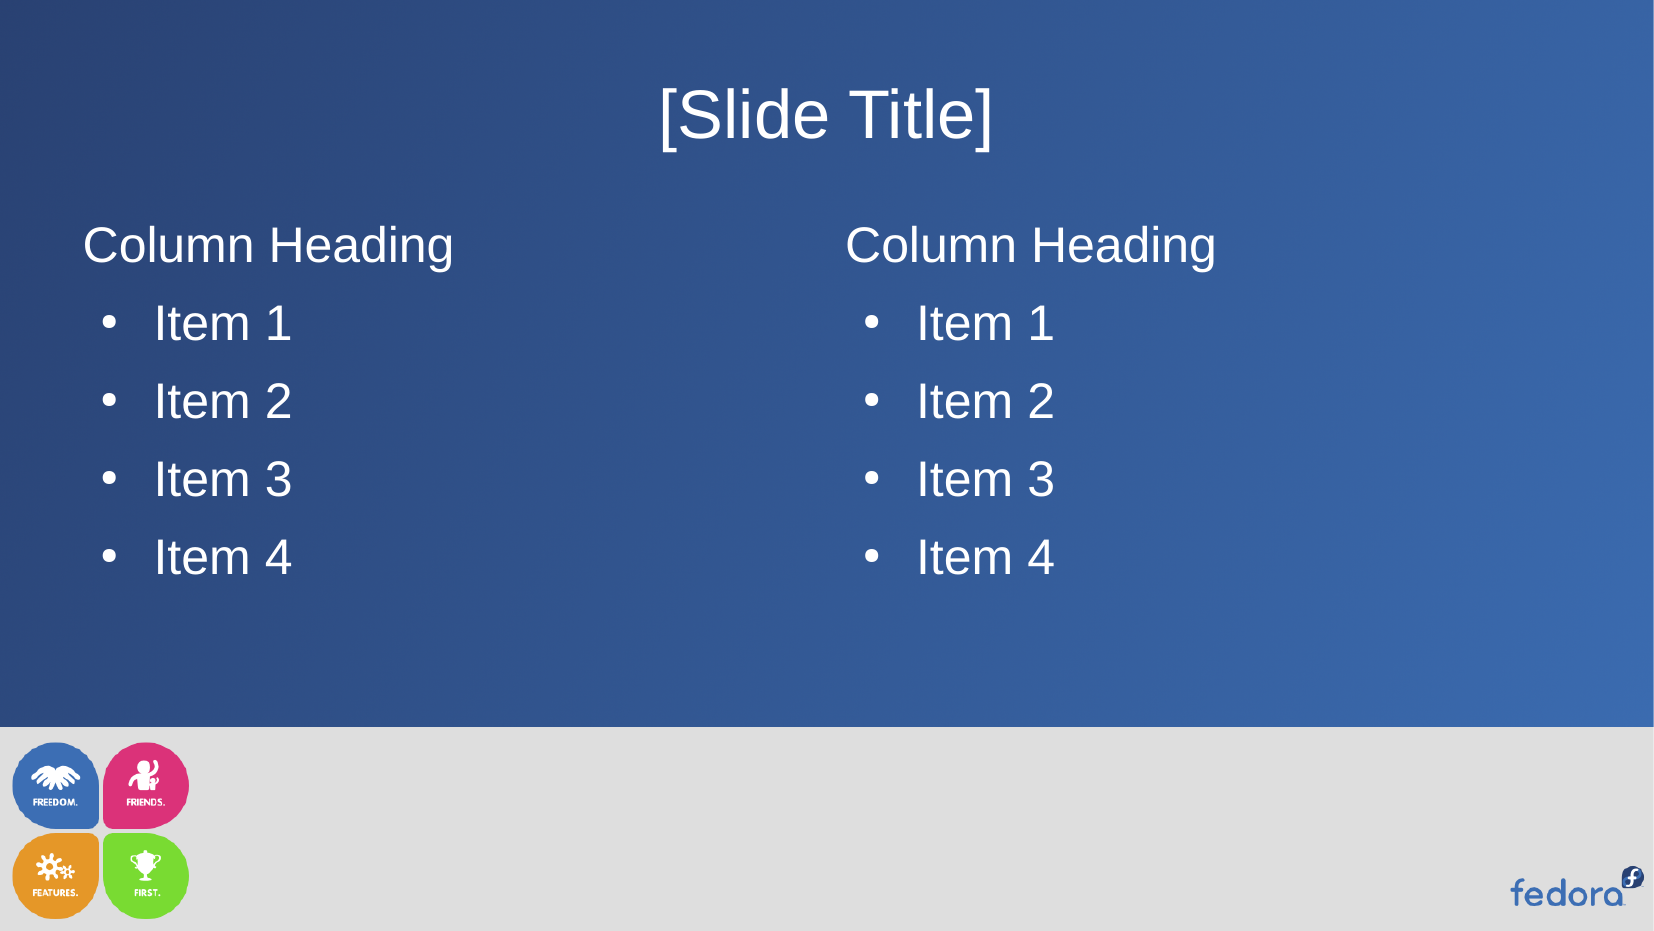

# [Slide Title]
Column Heading
Item 1
Item 2
Item 3
Item 4
Column Heading
Item 1
Item 2
Item 3
Item 4